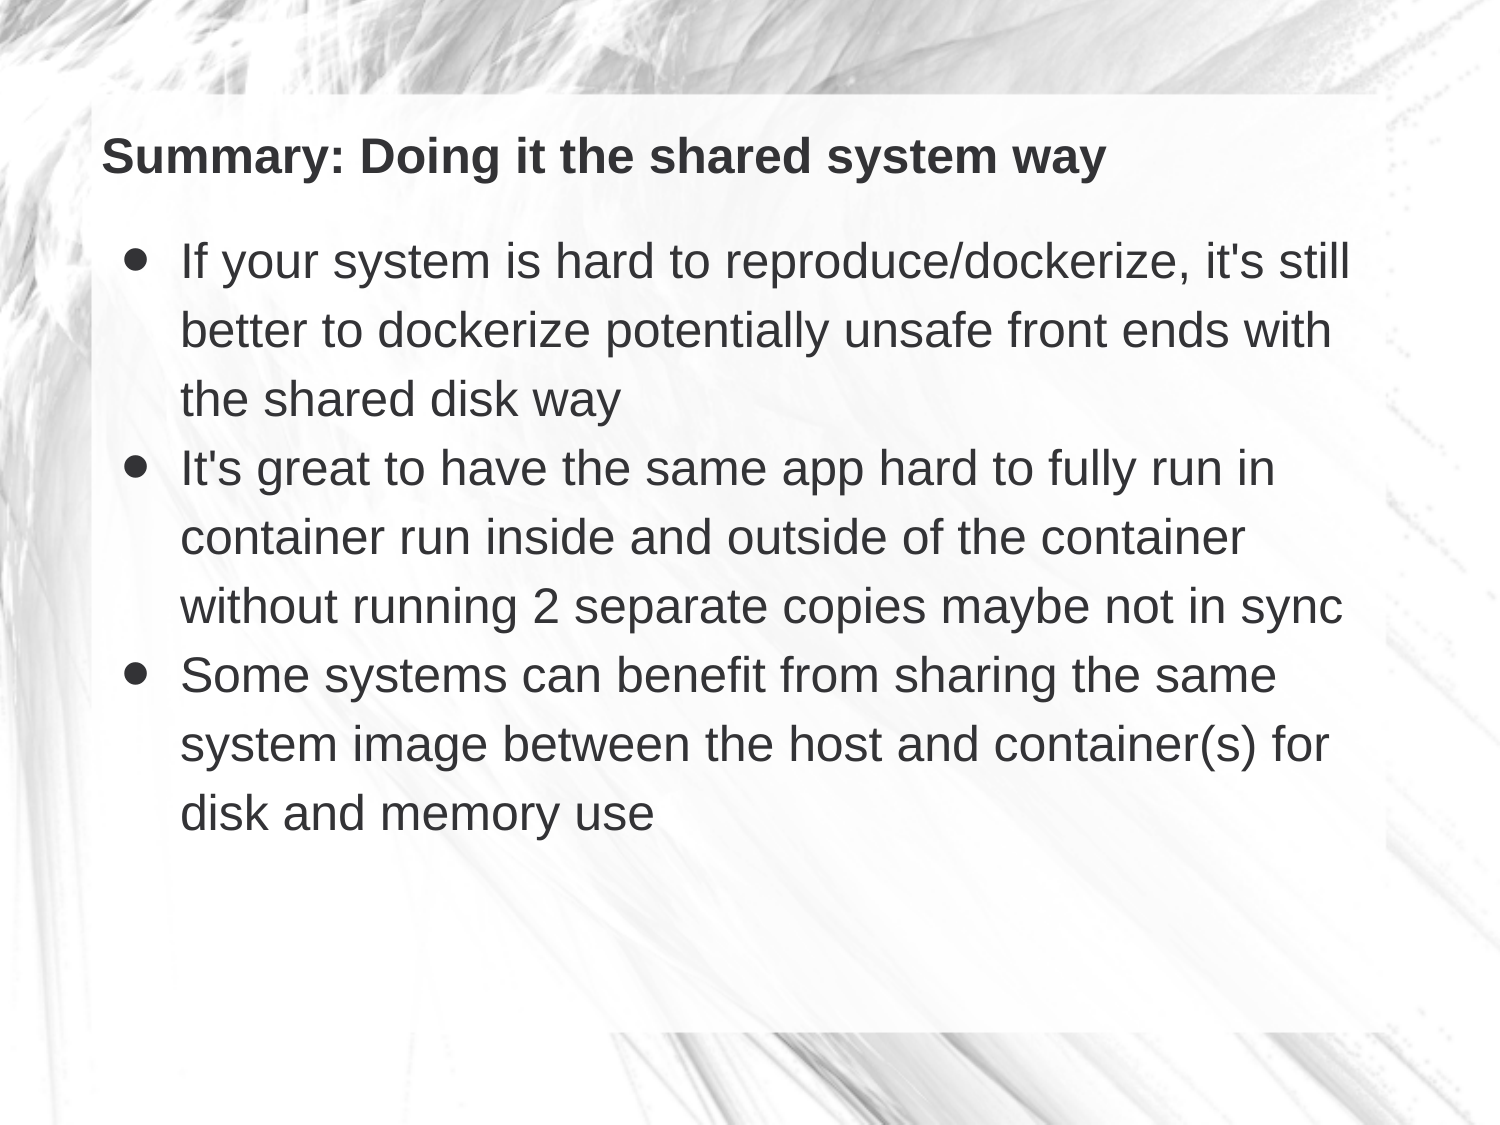

# Summary: Doing it the shared system way
If your system is hard to reproduce/dockerize, it's still better to dockerize potentially unsafe front ends with the shared disk way
It's great to have the same app hard to fully run in container run inside and outside of the container without running 2 separate copies maybe not in sync
Some systems can benefit from sharing the same system image between the host and container(s) for disk and memory use